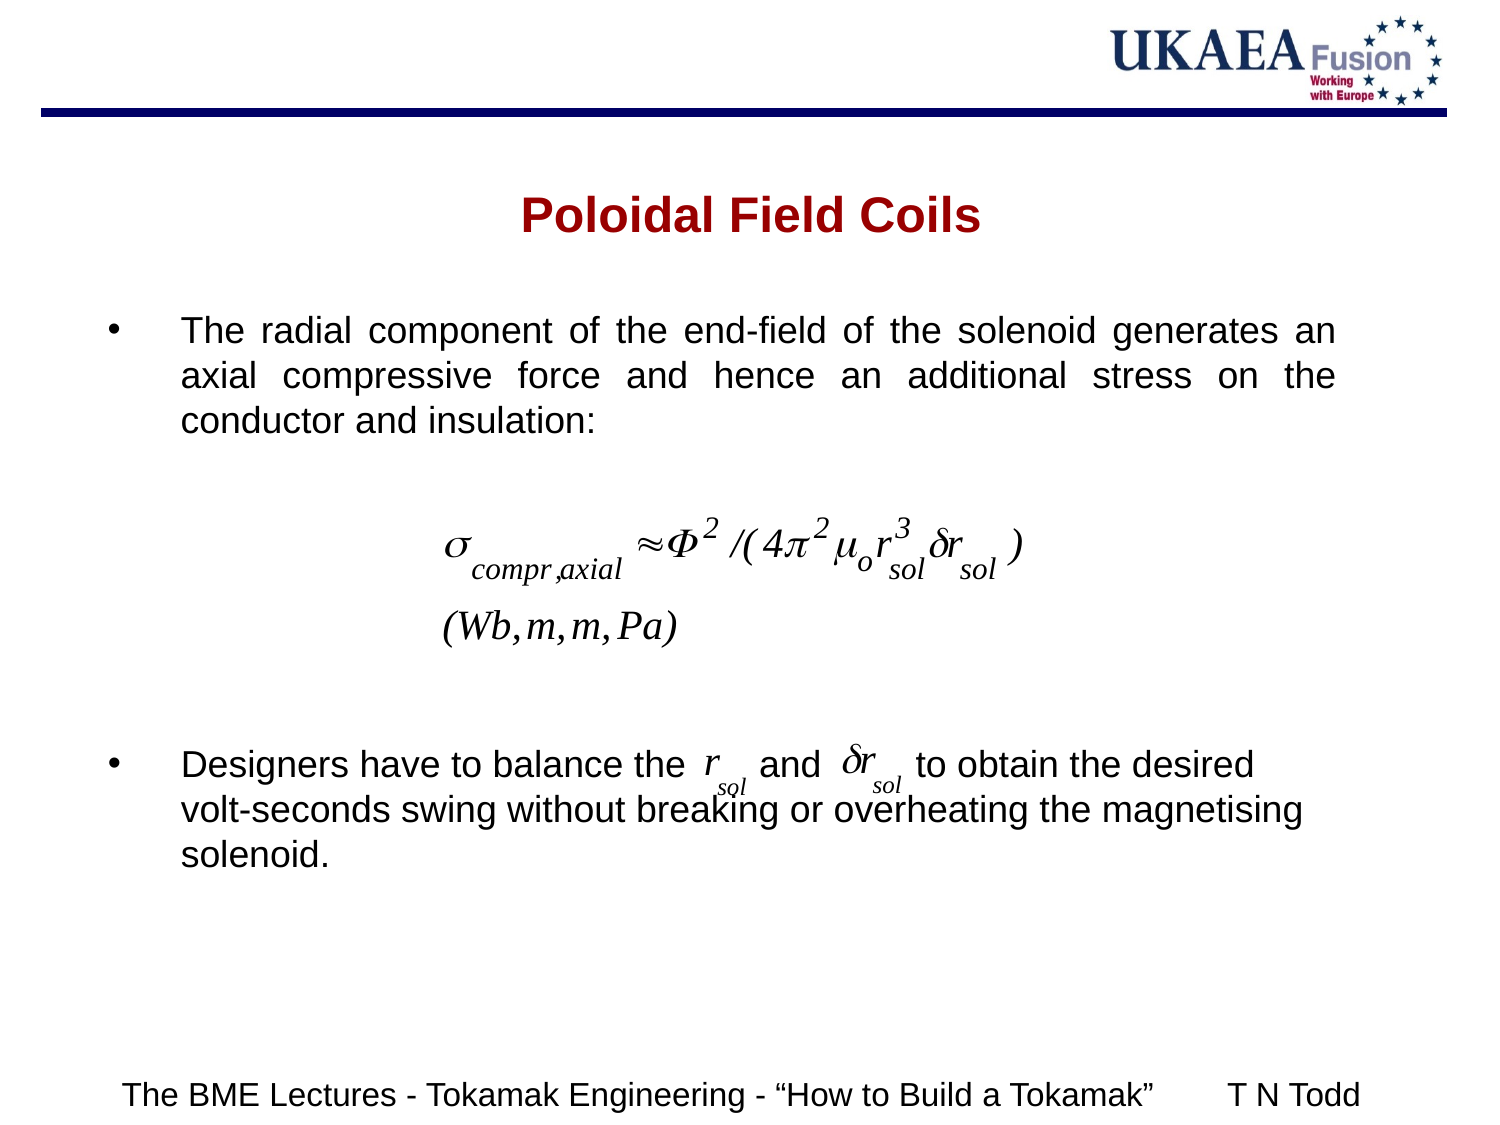

Poloidal Field Coils
The radial component of the end-field of the solenoid generates an axial compressive force and hence an additional stress on the conductor and insulation:
Designers have to balance the and to obtain the desired volt-seconds swing without breaking or overheating the magnetising solenoid.